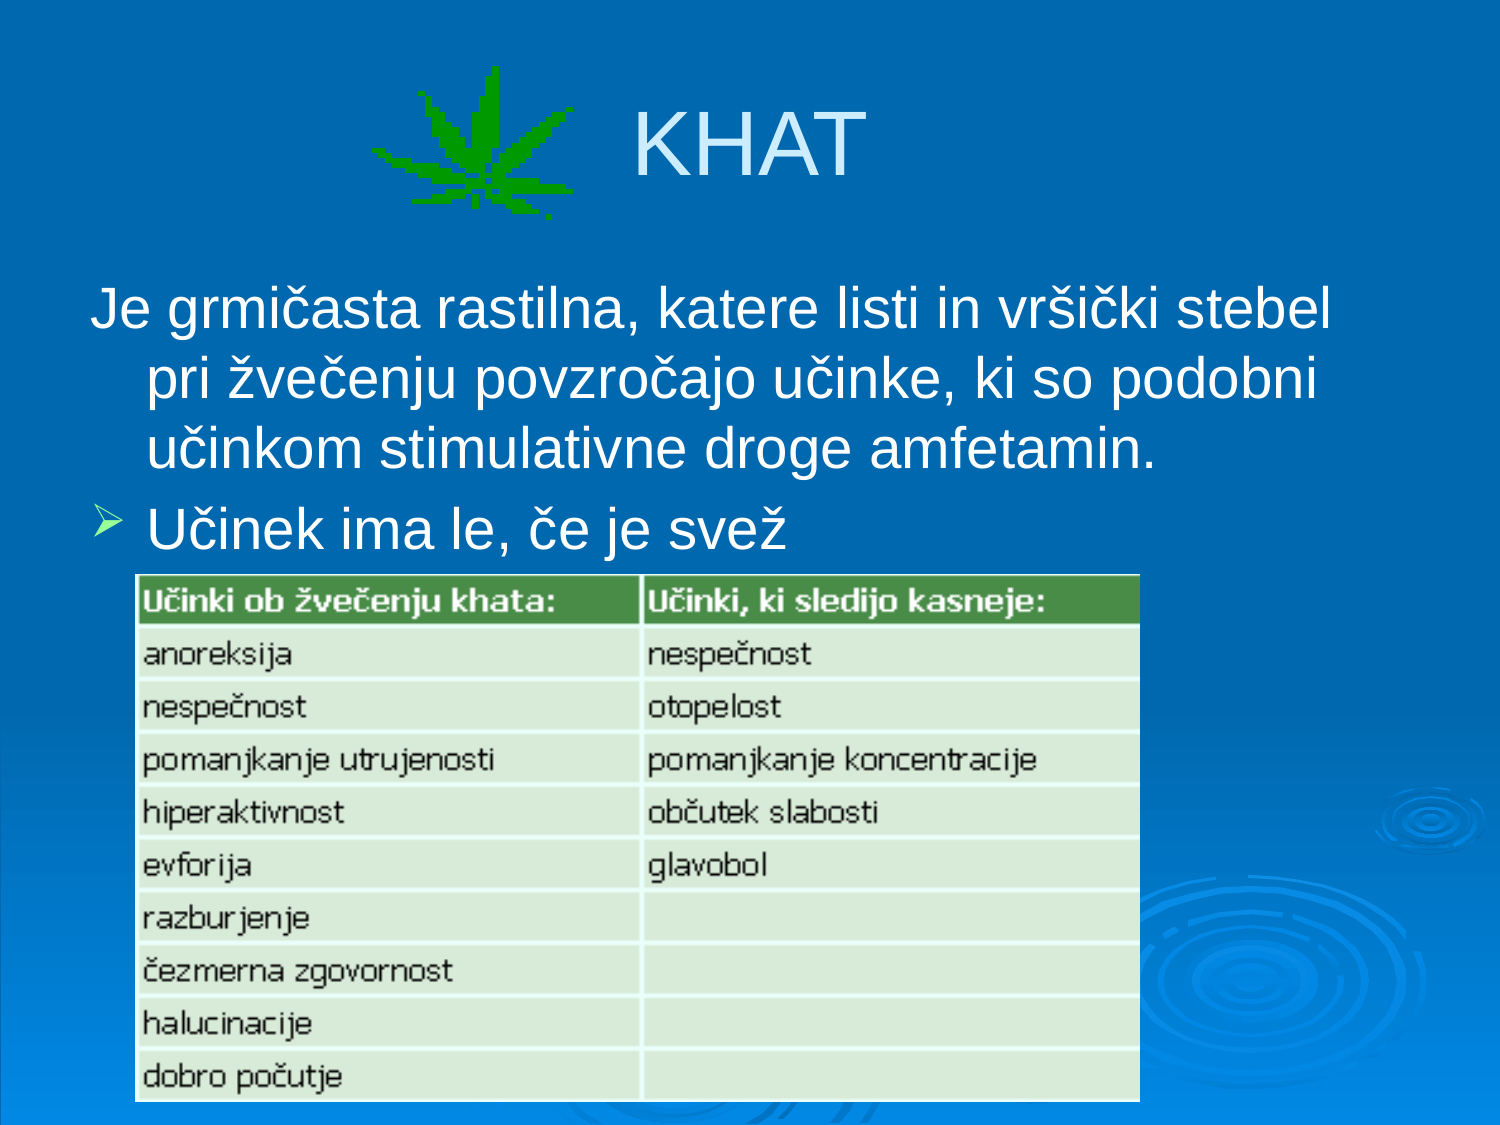

# KHAT
Je grmičasta rastilna, katere listi in vršički stebel pri žvečenju povzročajo učinke, ki so podobni učinkom stimulativne droge amfetamin.
Učinek ima le, če je svež